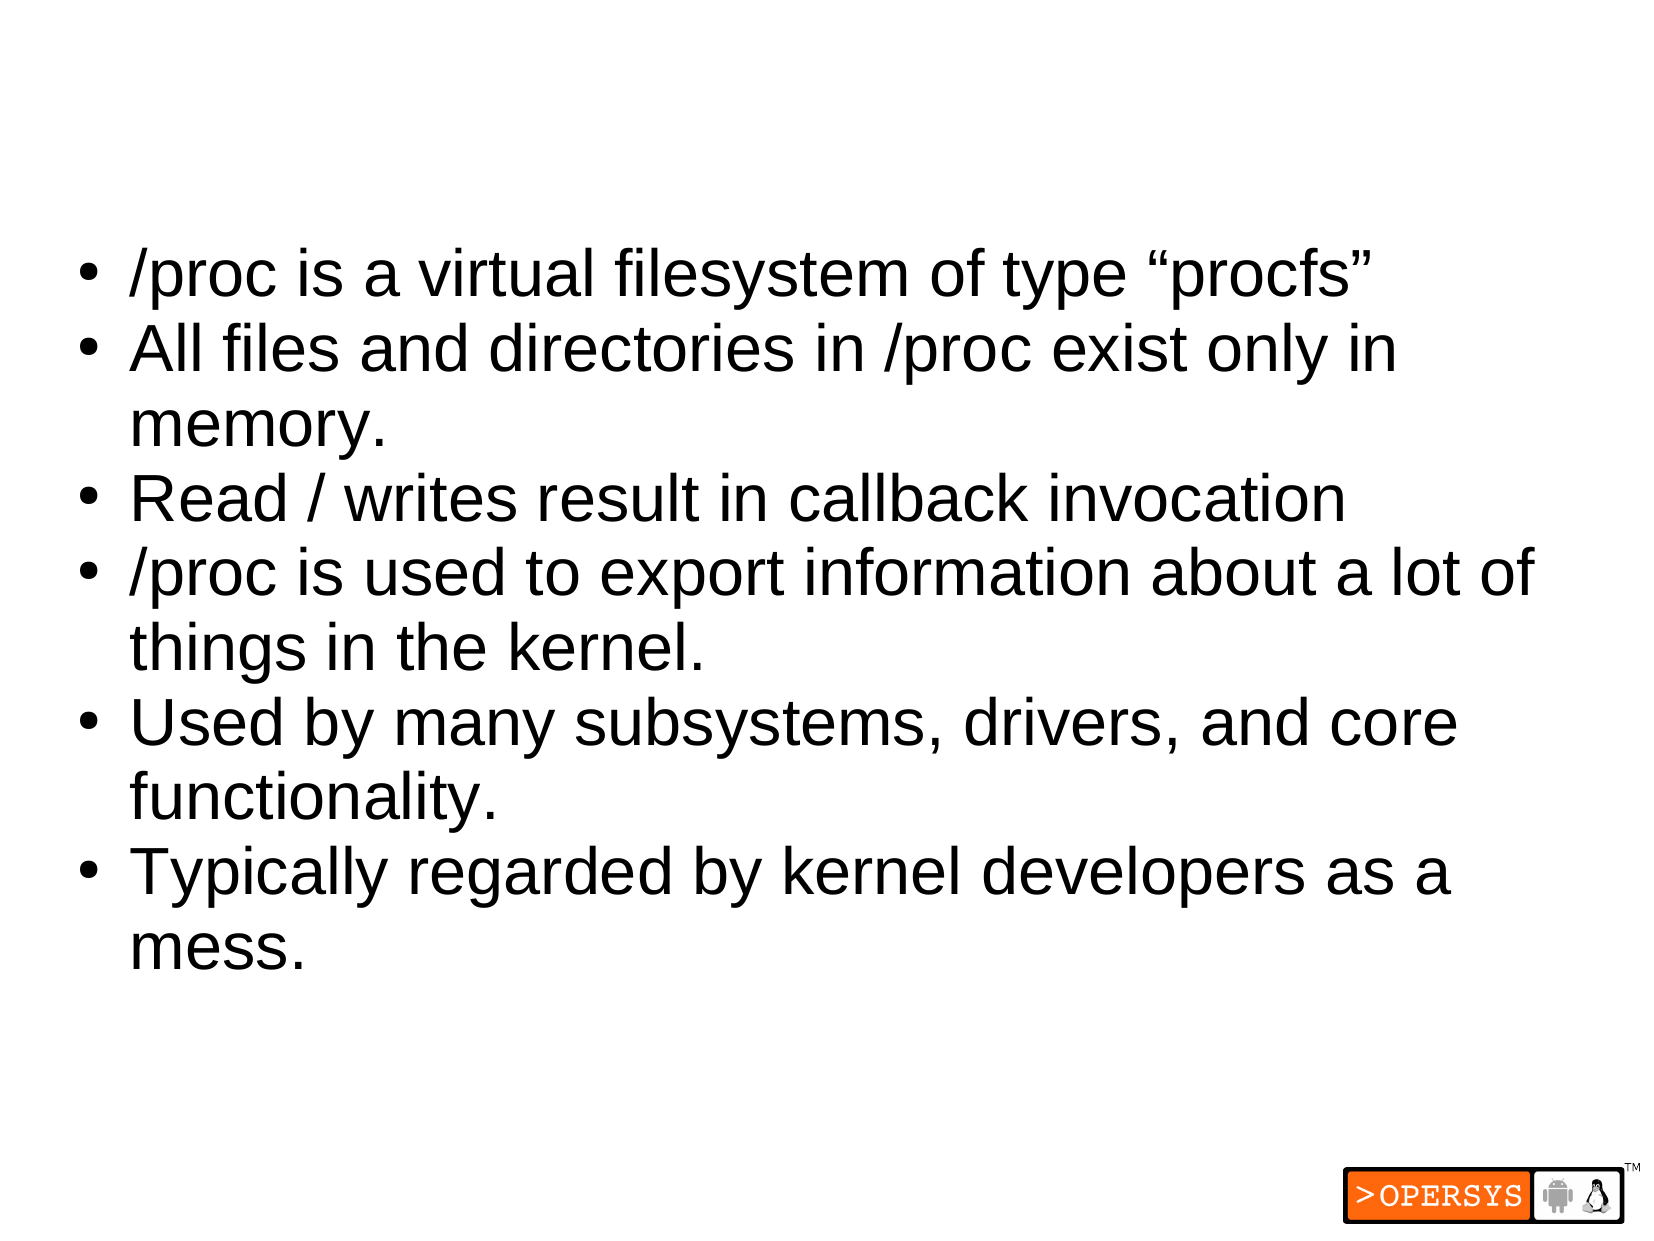

# /proc is a virtual filesystem of type “procfs”
All files and directories in /proc exist only in memory.
Read / writes result in callback invocation
/proc is used to export information about a lot of things in the kernel.
Used by many subsystems, drivers, and core functionality.
Typically regarded by kernel developers as a mess.